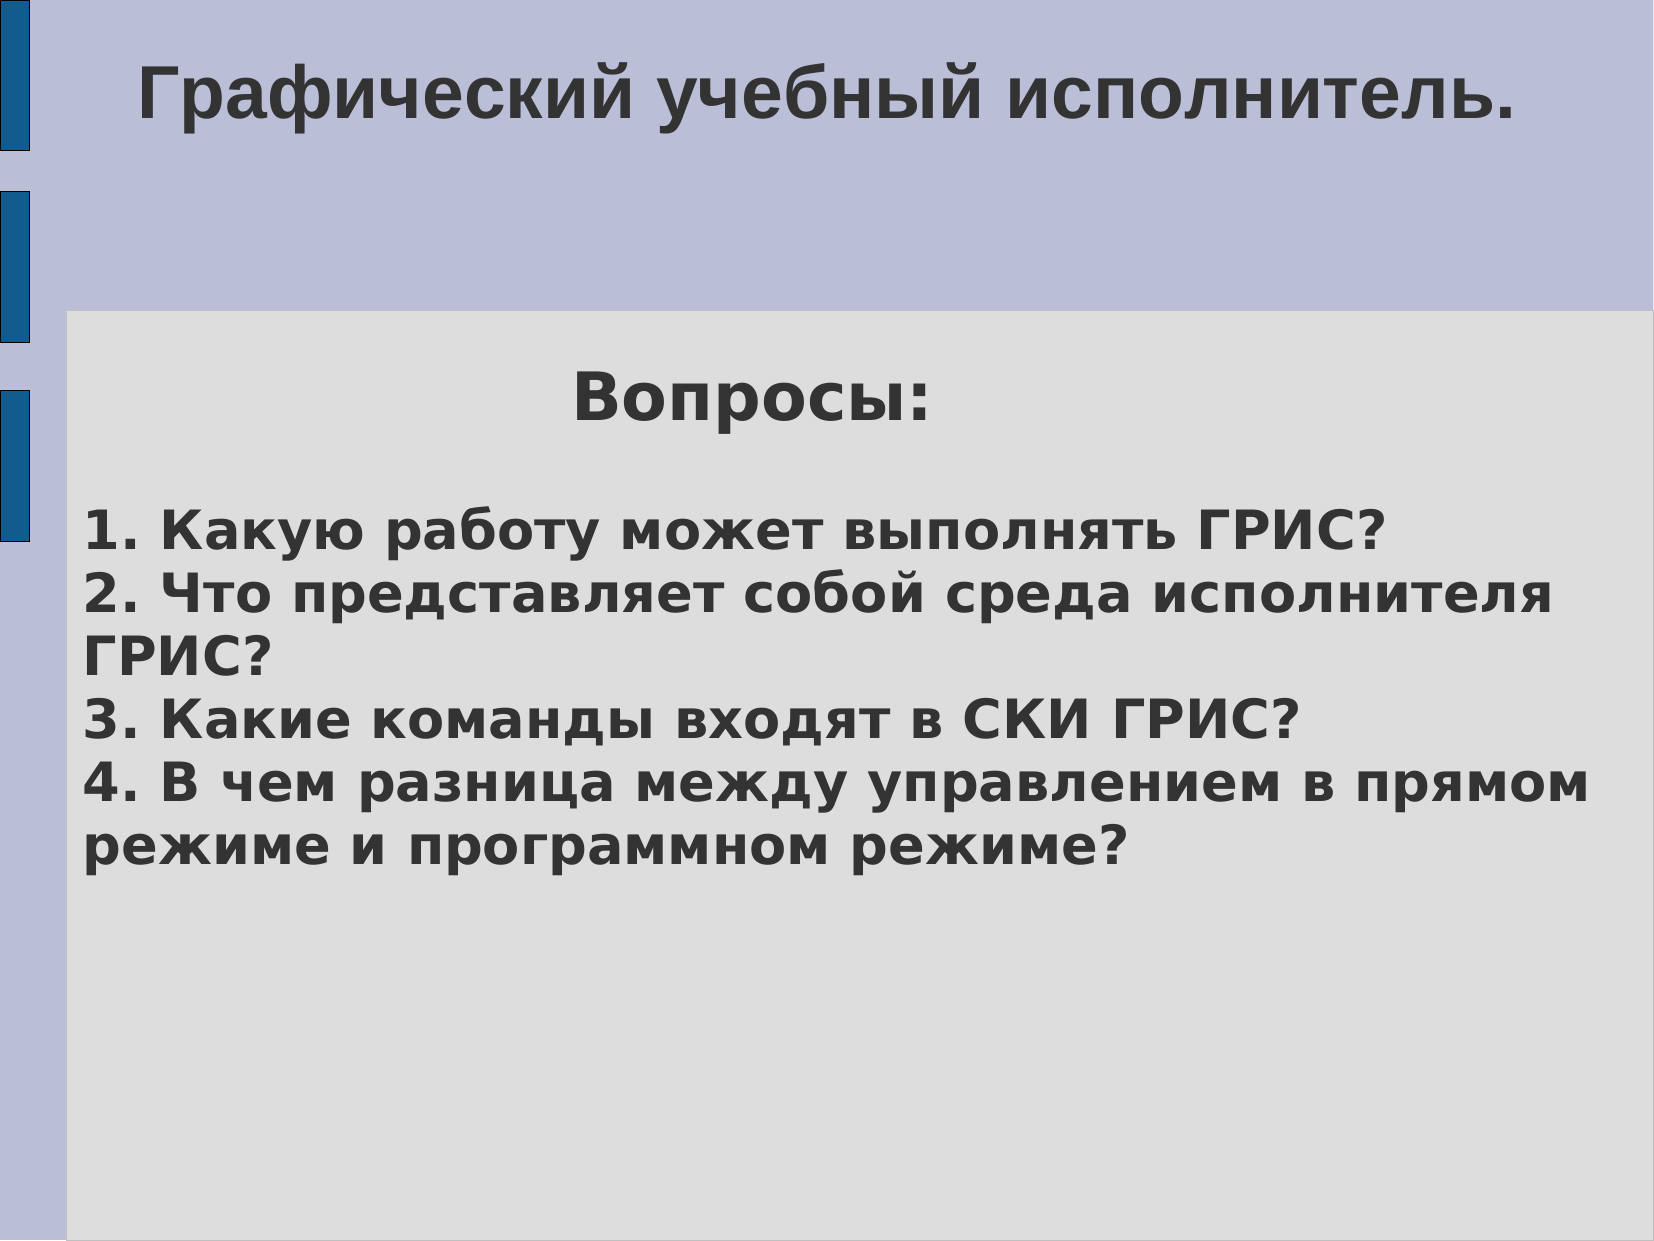

# Графический учебный исполнитель.
 Вопросы:
1. Какую работу может выполнять ГРИС?
2. Что представляет собой среда исполнителя ГРИС?
3. Какие команды входят в СКИ ГРИС?
4. В чем разница между управлением в прямом режиме и программном режиме?